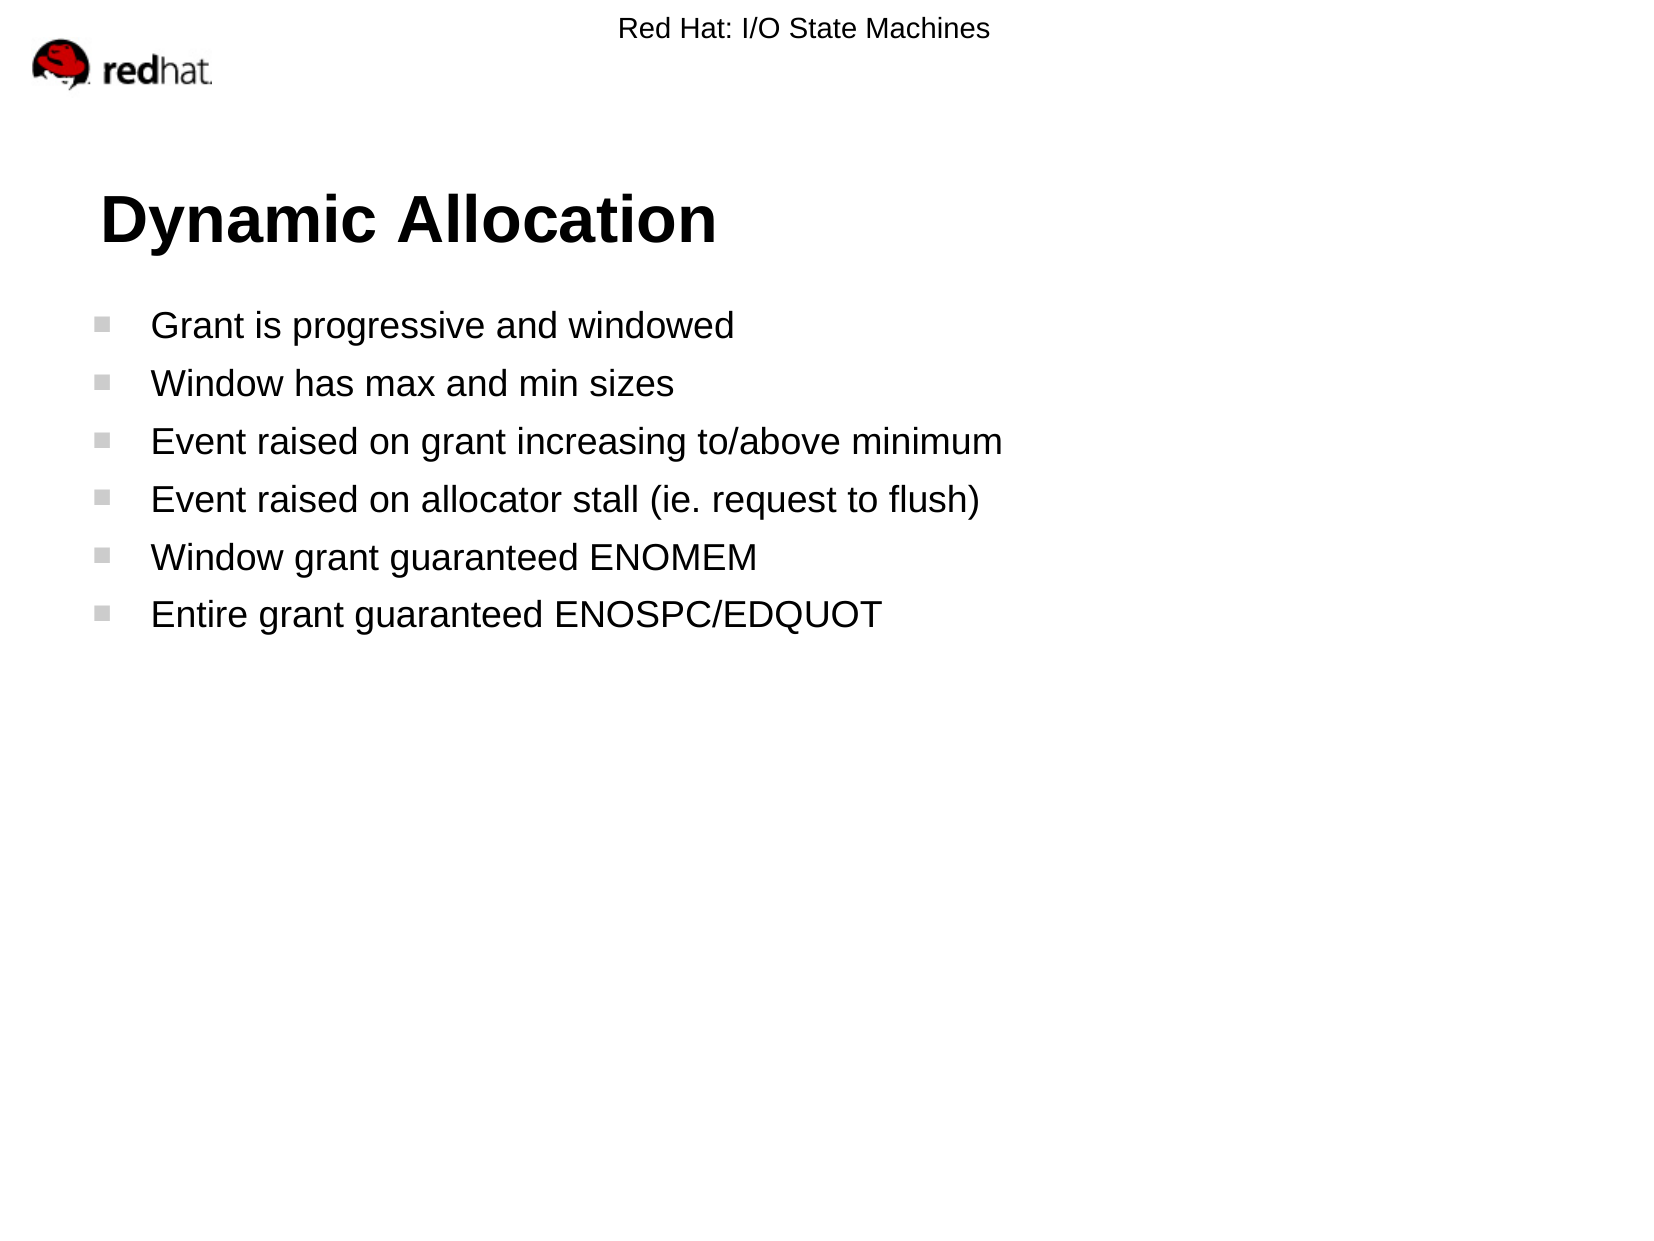

# Dynamic Allocation
Grant is progressive and windowed
Window has max and min sizes
Event raised on grant increasing to/above minimum
Event raised on allocator stall (ie. request to flush)
Window grant guaranteed ENOMEM
Entire grant guaranteed ENOSPC/EDQUOT